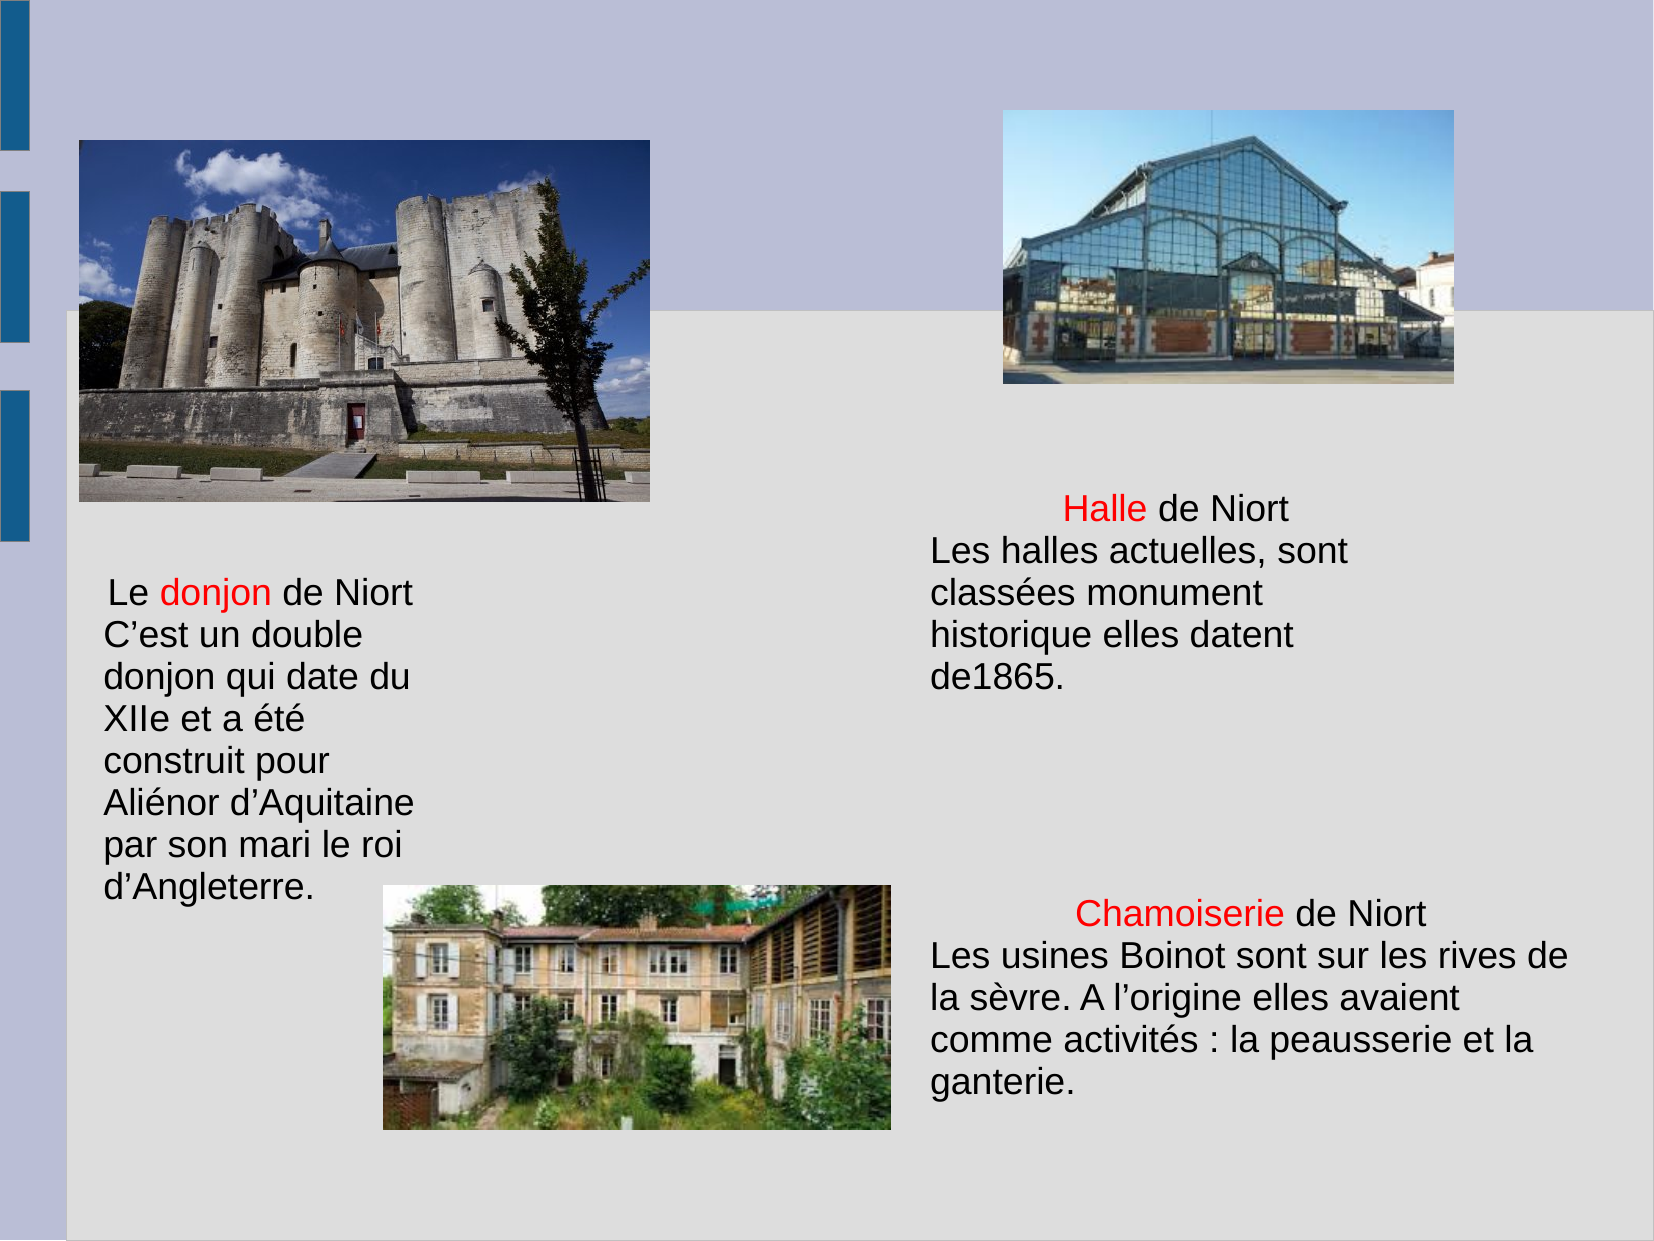

Halle de Niort
Les halles actuelles, sont classées monument historique elles datent de1865.
Le donjon de Niort
C’est un double donjon qui date du XIIe et a été construit pour Aliénor d’Aquitaine par son mari le roi d’Angleterre.
Chamoiserie de Niort
Les usines Boinot sont sur les rives de la sèvre. A l’origine elles avaient comme activités : la peausserie et la ganterie.